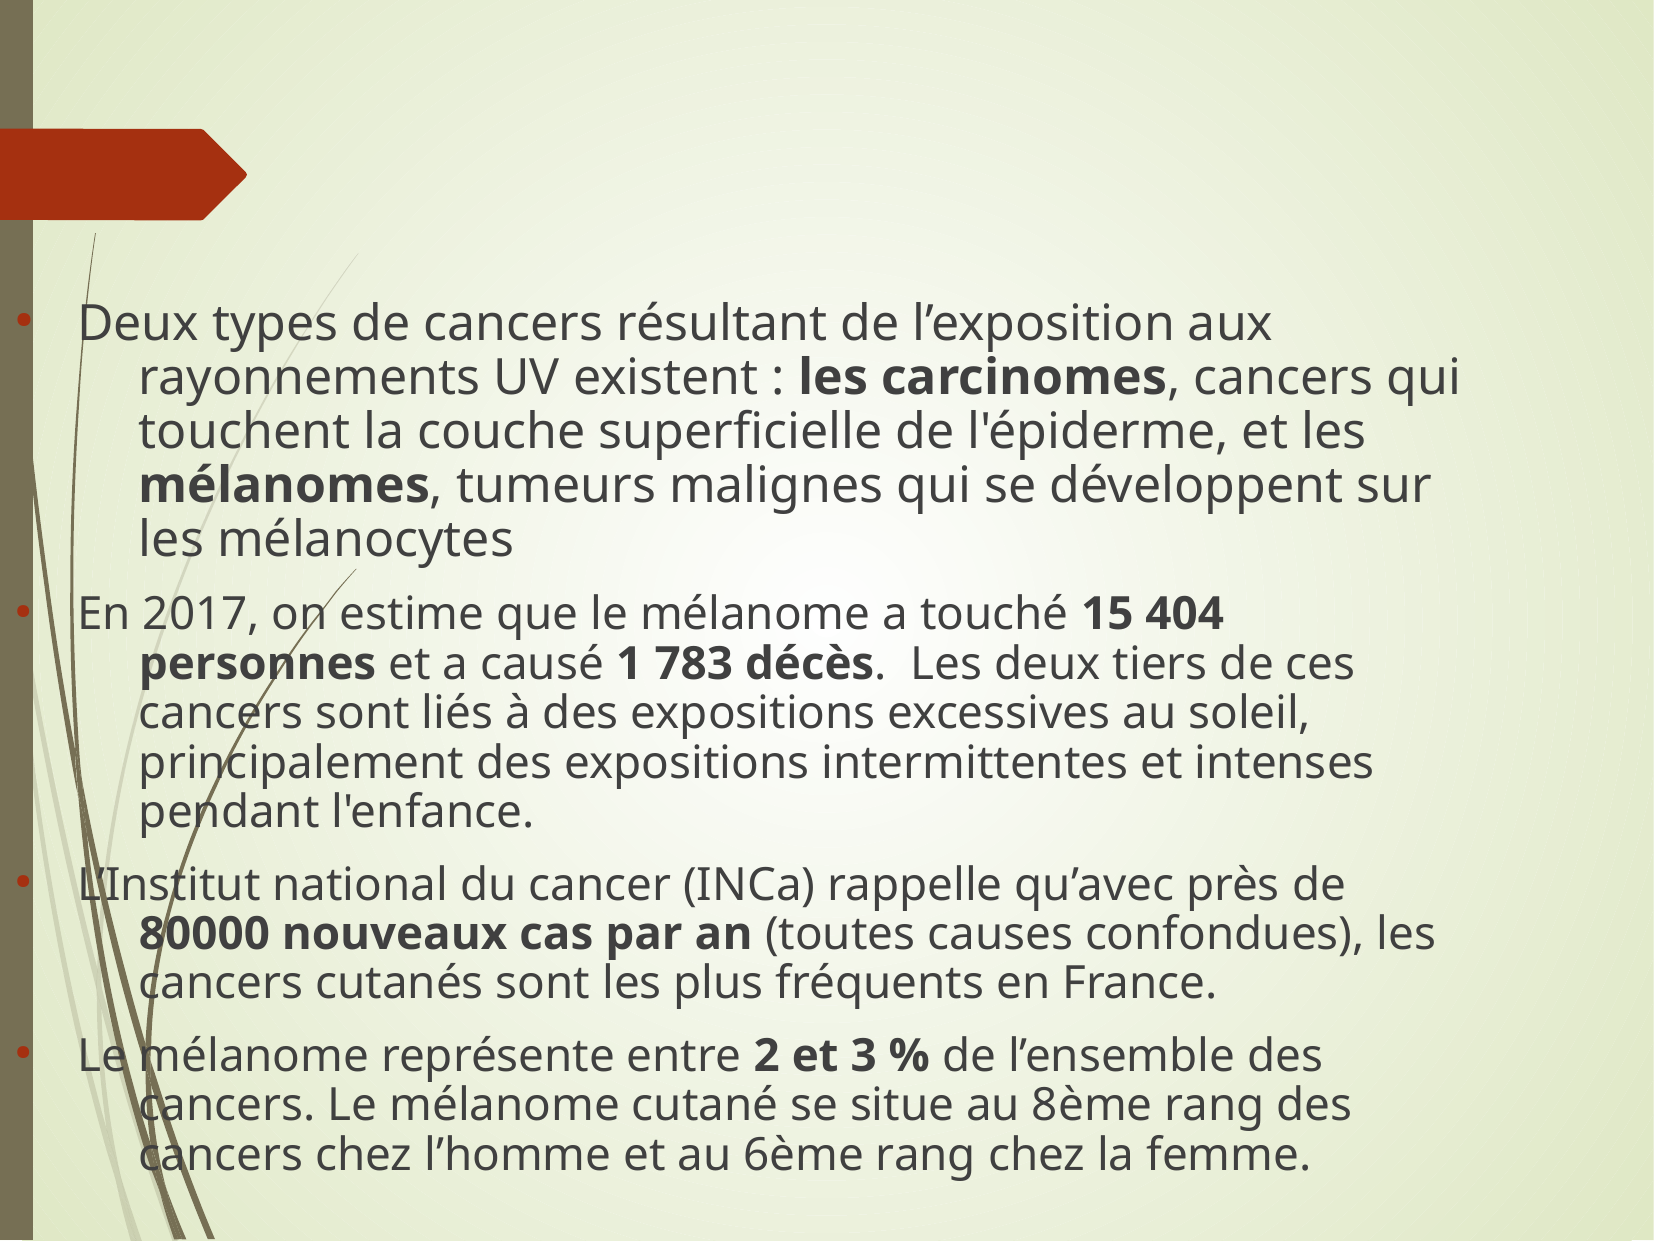

# Deux types de cancers résultant de l’exposition aux rayonnements UV existent : les carcinomes, cancers qui touchent la couche superficielle de l'épiderme, et les mélanomes, tumeurs malignes qui se développent sur les mélanocytes
En 2017, on estime que le mélanome a touché 15 404 personnes et a causé 1 783 décès. Les deux tiers de ces cancers sont liés à des expositions excessives au soleil, principalement des expositions intermittentes et intenses pendant l'enfance.
L’Institut national du cancer (INCa) rappelle qu’avec près de 80000 nouveaux cas par an (toutes causes confondues), les cancers cutanés sont les plus fréquents en France.
Le mélanome représente entre 2 et 3 % de l’ensemble des cancers. Le mélanome cutané se situe au 8ème rang des cancers chez l’homme et au 6ème rang chez la femme.